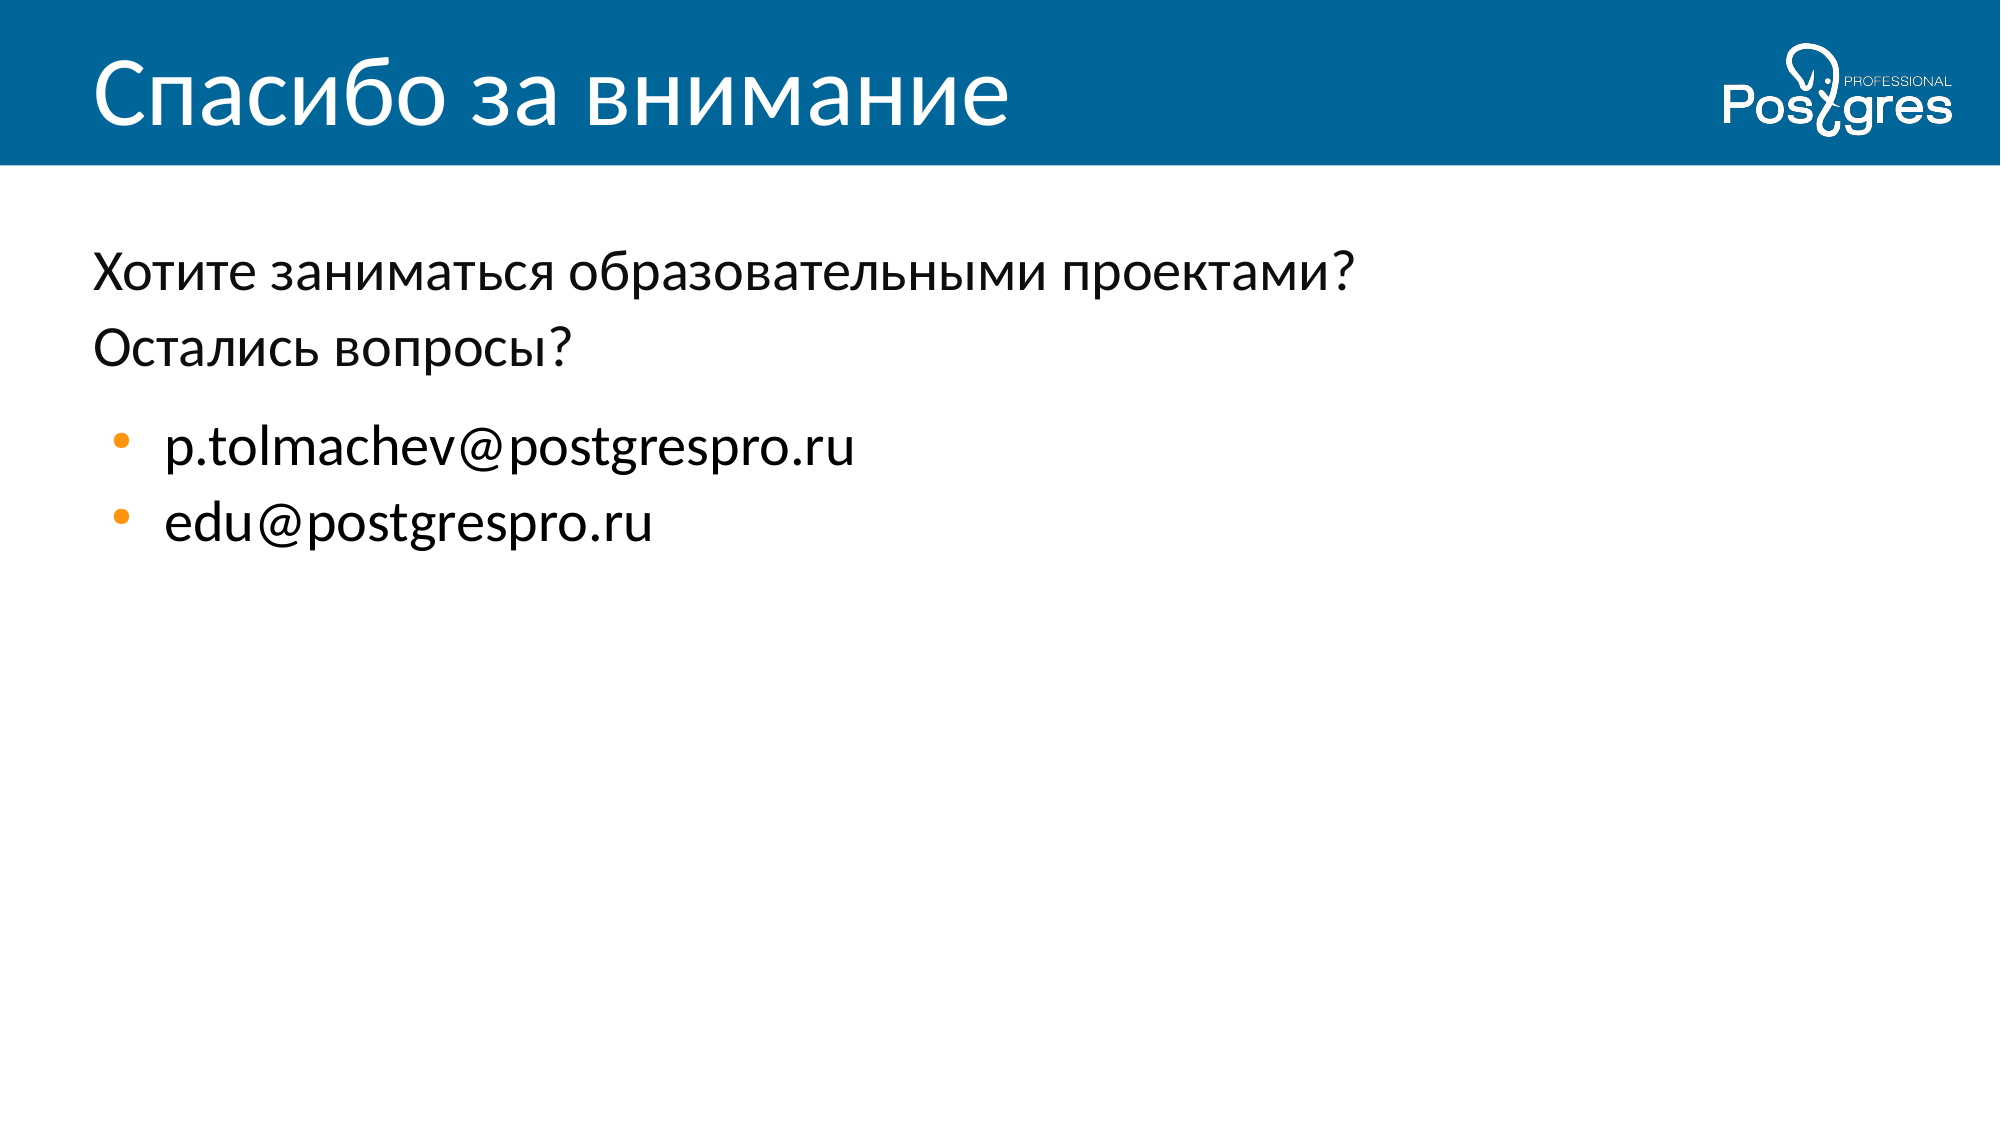

# Спасибо за внимание
Хотите заниматься образовательными проектами?
Остались вопросы?
p.tolmachev@postgrespro.ru
edu@postgrespro.ru